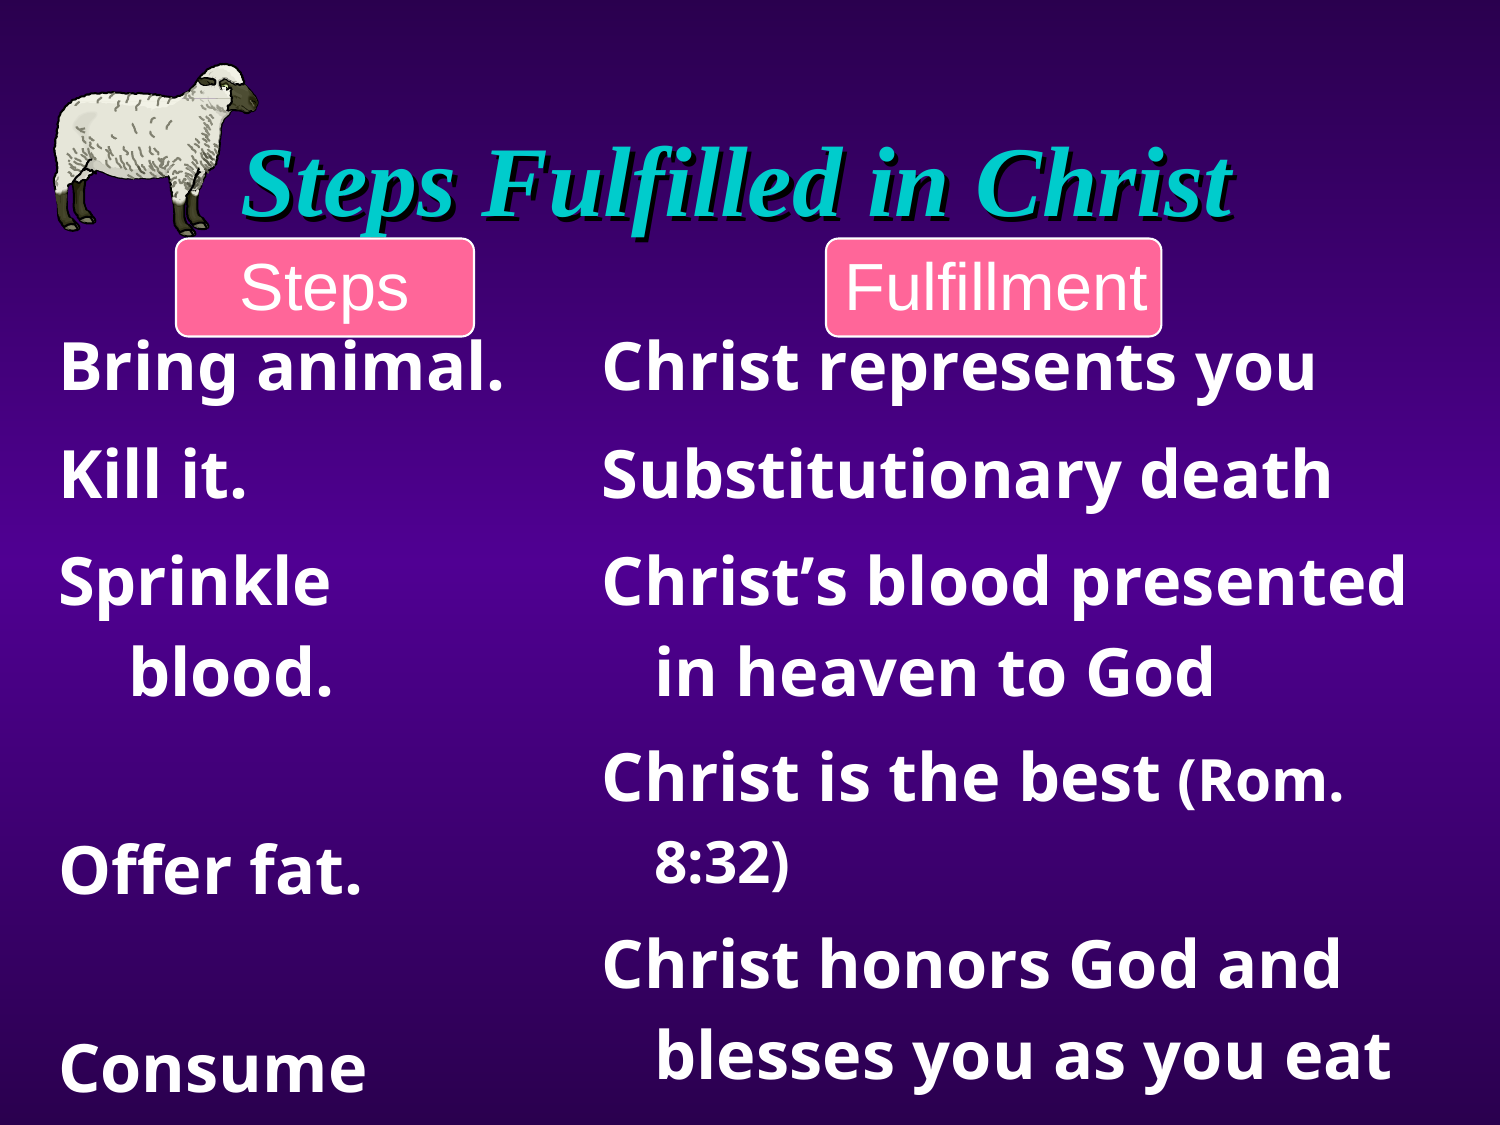

# Steps Fulfilled in Christ
Steps
Fulfillment
Bring animal.
Kill it.
Sprinkle
 blood.
Offer fat.
Consume
 flesh.
Christ represents you
Substitutionary death
Christ’s blood presented in heaven to God
Christ is the best (Rom. 8:32)
Christ honors God and blesses you as you eat